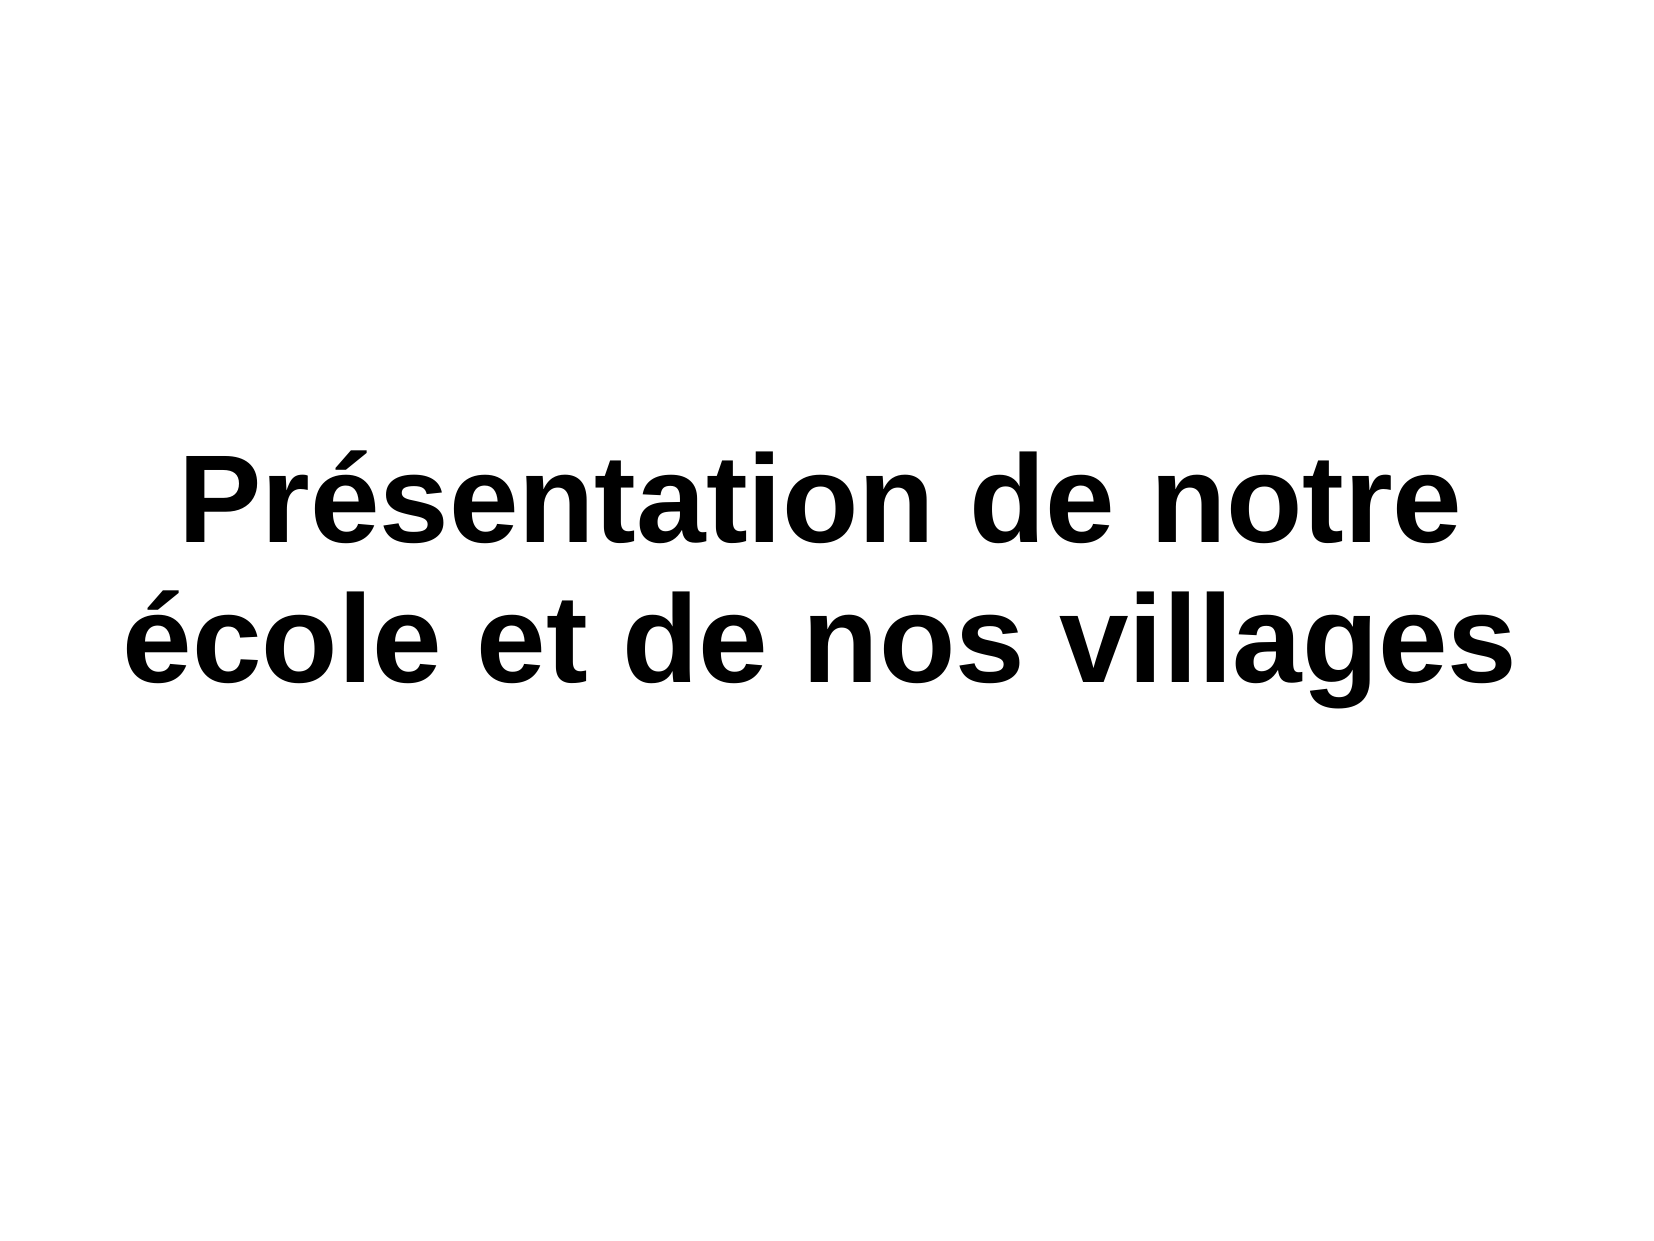

# Présentation de notre école et de nos villages